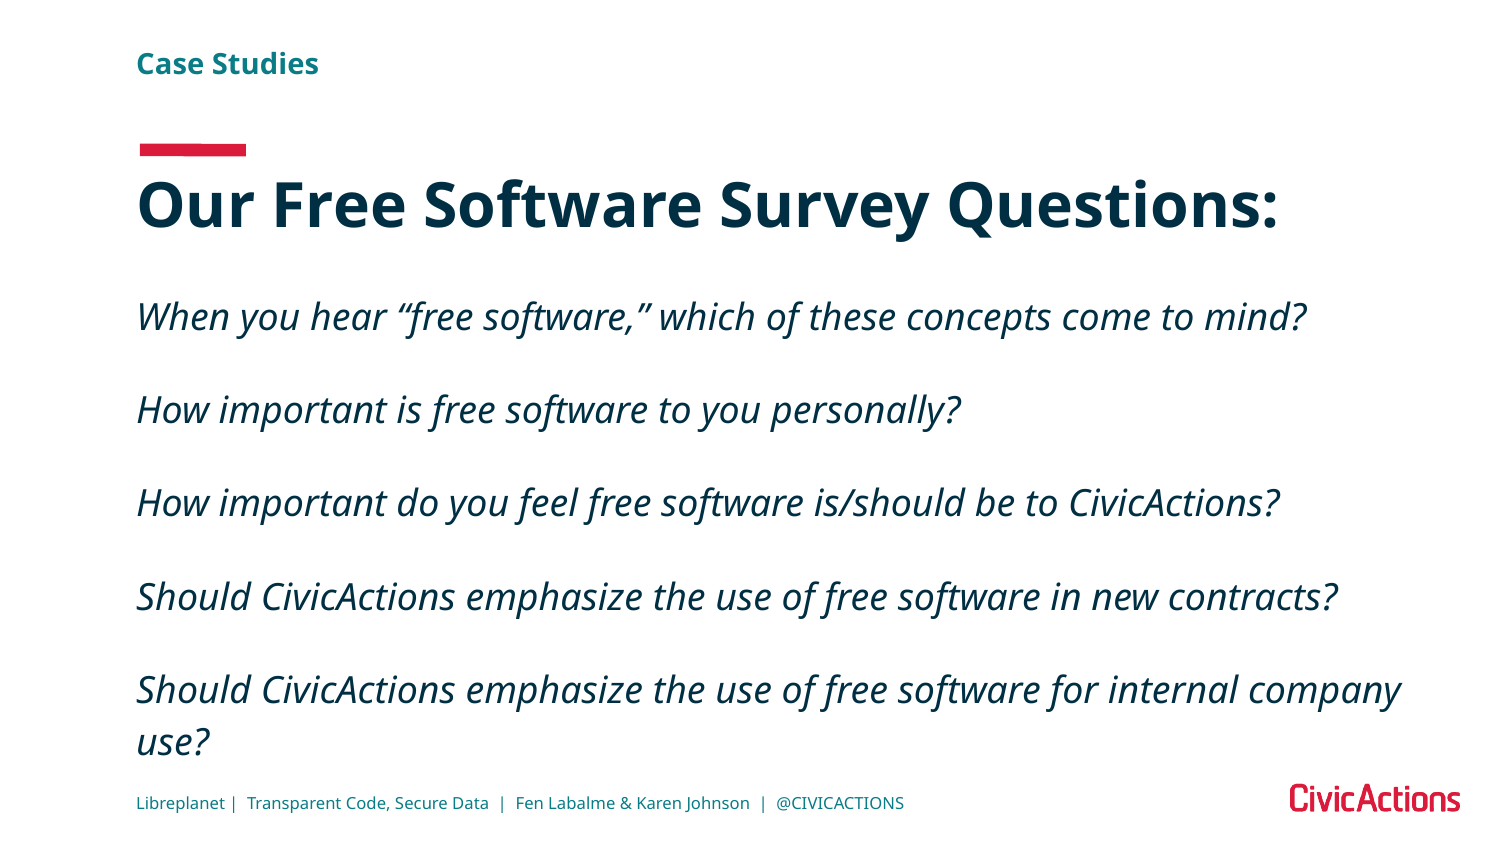

# Case Studies
Our Free Software Survey Questions:
When you hear “free software,” which of these concepts come to mind?
How important is free software to you personally?
How important do you feel free software is/should be to CivicActions?
Should CivicActions emphasize the use of free software in new contracts?
Should CivicActions emphasize the use of free software for internal company use?
Libreplanet | Transparent Code, Secure Data | Fen Labalme & Karen Johnson | @CIVICACTIONS